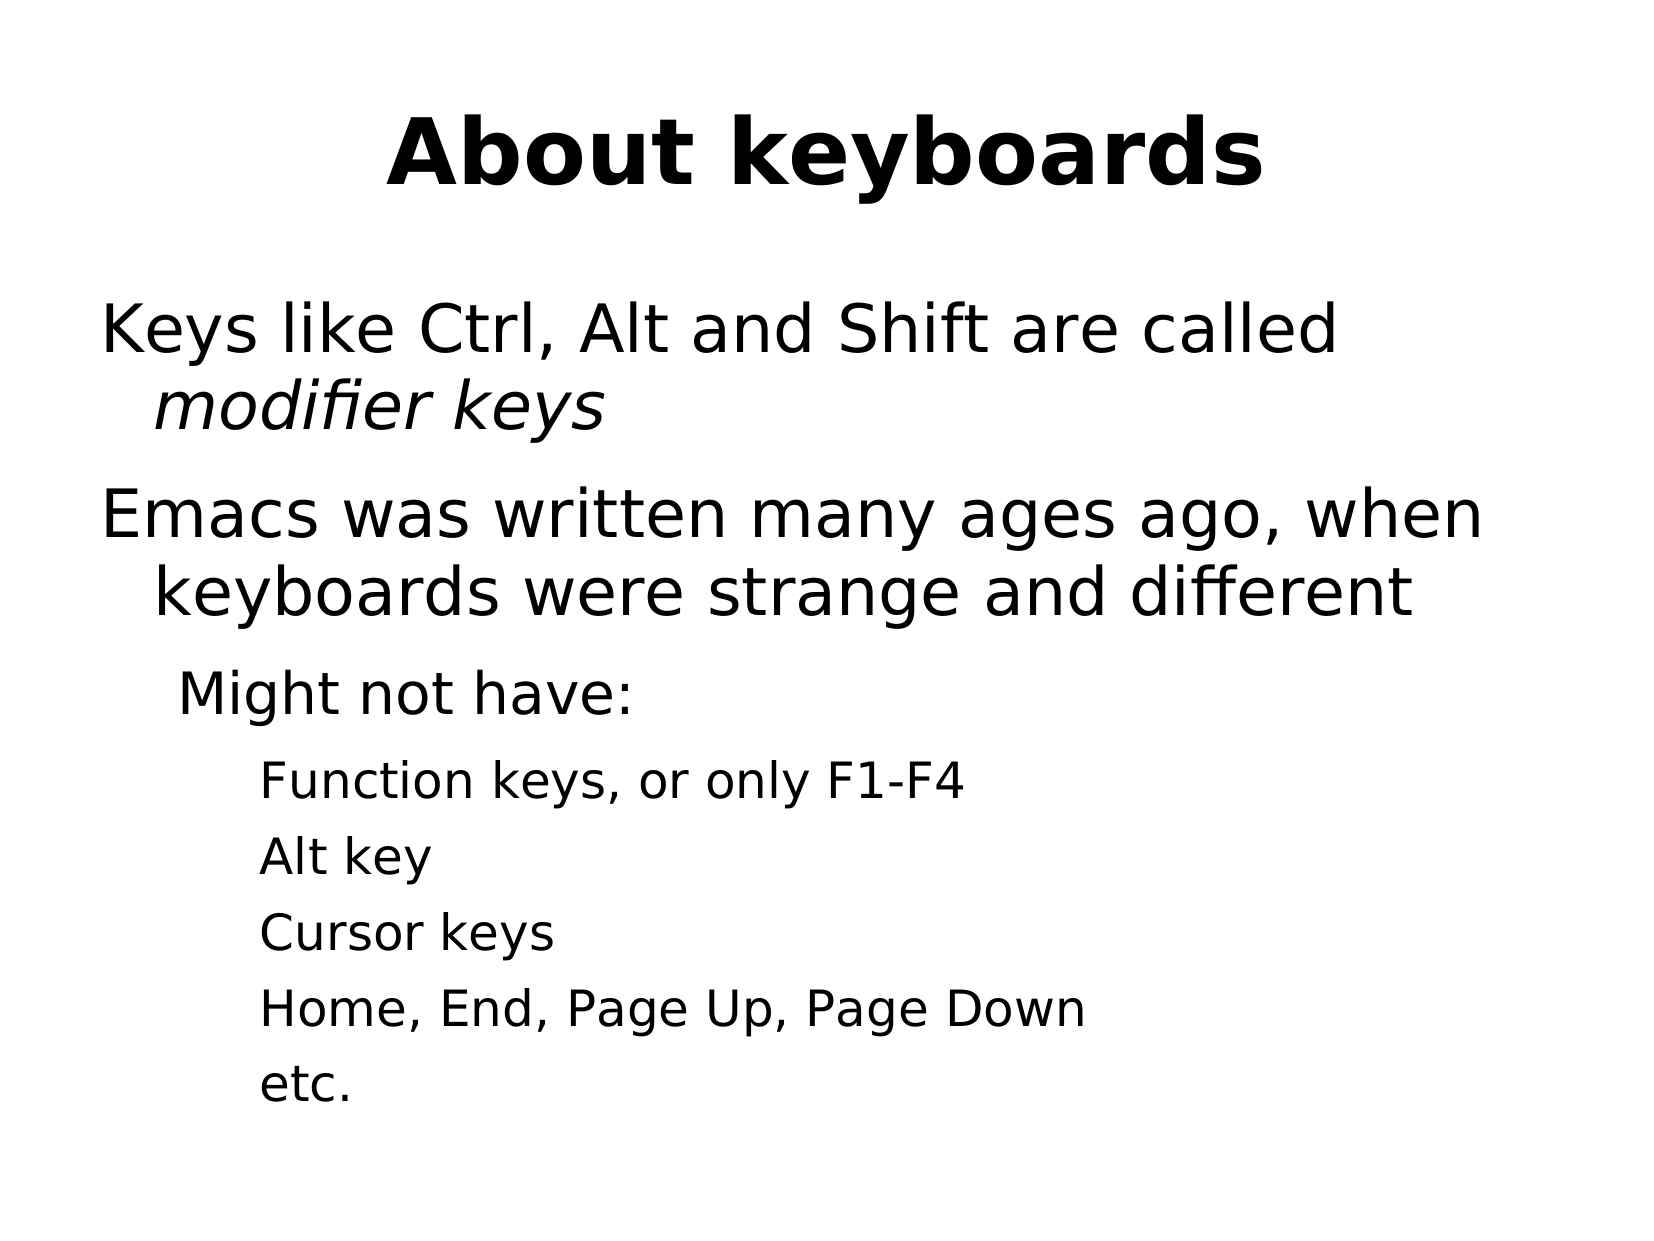

# About keyboards
Keys like Ctrl, Alt and Shift are called modifier keys
Emacs was written many ages ago, when keyboards were strange and different
Might not have:
Function keys, or only F1-F4
Alt key
Cursor keys
Home, End, Page Up, Page Down
etc.